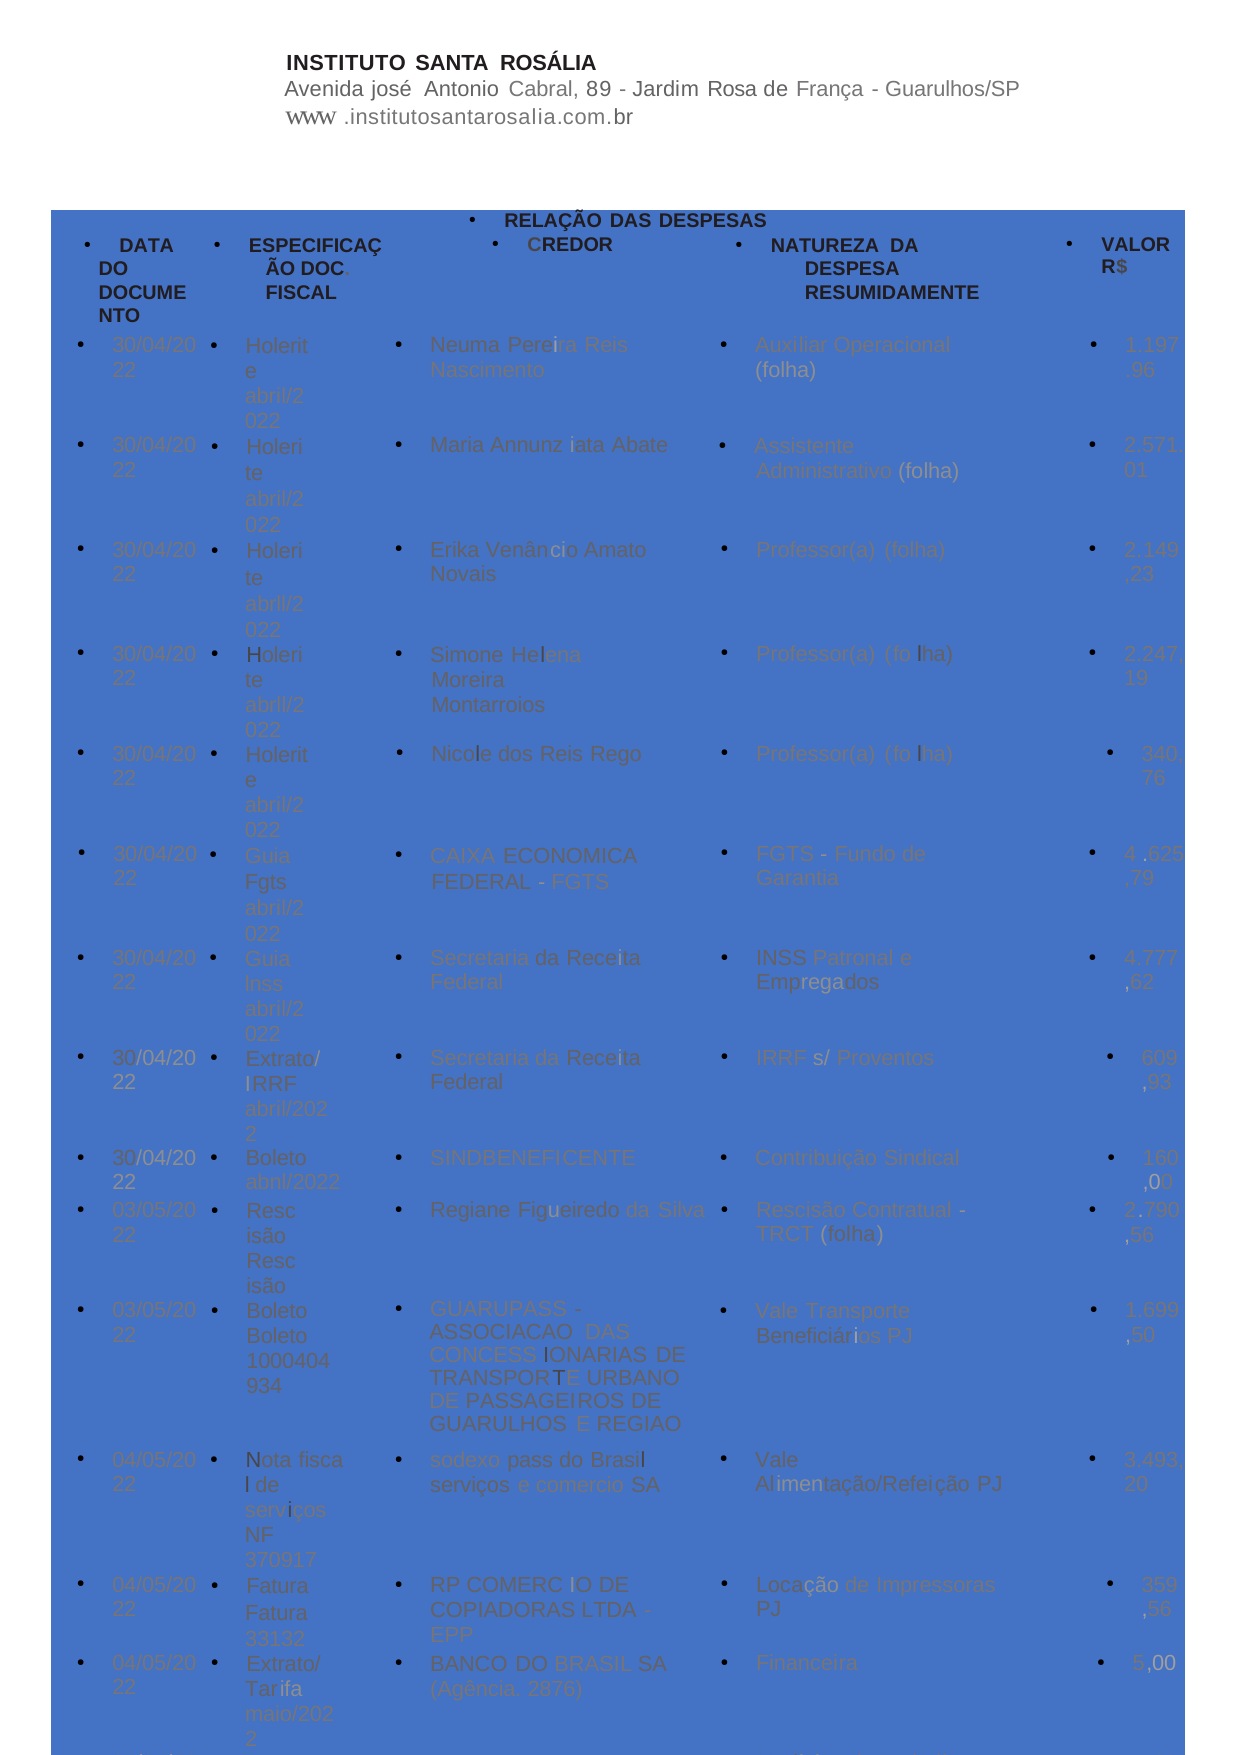

INSTITUTO SANTA ROSÁLIA
Avenida josé Antonio Cabral, 89 - Jardim Rosa de França - Guarulhos/SP
www .institutosantarosalia.com.br
| RELAÇÃO DAS DESPESAS | | | | |
| --- | --- | --- | --- | --- |
| DATA DO DOCUMENTO | ESPECIFICAÇÃO DOC. FISCAL | CREDOR | NATUREZA DA DESPESA RESUMIDAMENTE | VALOR R$ |
| 30/04/2022 | Holerite abril/2022 | Neuma Pereira Reis Nascimento | Auxiliar Operacional (folha) | 1.197.96 |
| 30/04/2022 | Holerite abril/2022 | Maria Annunz iata Abate | Assistente Administrativo (folha) | 2.571.01 |
| 30/04/2022 | Holerite abrll/2022 | Erika Venâncio Amato Novais | Professor(a) (folha) | 2.149,23 |
| 30/04/2022 | Holerite abrll/2022 | Simone Helena Moreira Montarroios | Professor(a) (fo lha) | 2.247,19 |
| 30/04/2022 | Holerite abril/2022 | Nicole dos Reis Rego | Professor(a) (fo lha) | 340,76 |
| 30/04/2022 | Guia Fgts abril/2022 | CAIXA ECONOMICA FEDERAL - FGTS | FGTS - Fundo de Garantia | 4 .625,79 |
| 30/04/2022 | Guia lnss abril/2022 | Secretaria da Receita Federal | INSS Patronal e Empregados | 4.777 ,62 |
| 30/04/2022 | Extrato/IRRF abril/2022 | Secretaria da Receita Federal | IRRF s/ Proventos | 609,93 |
| 30/04/2022 | Boleto abnl/2022 | SINDBENEFICENTE | Contribuição Sindical | 160,00 |
| 03/05/2022 | Rescisão Rescisão | Regiane Figueiredo da Silva | Rescisão Contratual - TRCT (folha) | 2.790,56 |
| 03/05/2022 | Boleto Boleto 1000404934 | GUARUPASS - ASSOCIACAO DAS CONCESS IONARIAS DE TRANSPORTE URBANO DE PASSAGEIROS DE GUARULHOS E REGIAO | Vale Transporte Beneficiários PJ | 1.699,50 |
| 04/05/2022 | Nota fisca l de serviços NF 370917 | sodexo pass do Brasil serviços e comercio SA | Vale Alimentação/Refeição PJ | 3.493,20 |
| 04/05/2022 | Fatura Fatura 33132 | RP COMERC IO DE COPIADORAS LTDA -EPP | Locação de Impressoras PJ | 359 ,56 |
| 04/05/2022 | Extrato/Tarifa maio/2022 | BANCO DO BRASIL SA (Agência. 2876) | Financeira | 5,00 |
| 05/05/2022 | Nota fiscal de serviços NF6184 | EVYDENCE MEDICINA DO TRABALHO EIRELI | Medicina do Trabalho | 90,00 |
| 05/05/2022 | Boleto Boleto100040535 5 | GUARUPASS ·ASSOCIACAO DAS CONCESSIONARIAS DE TRANSPORTE URBANO DE PASSAGEIROS DE GUARULHOS E REGIAO | Vale Transporte Beneficiár ios PJ | 566,50 |
| 06/05/2022 | Boleto Boleto 1000405454 | GUARUPASS - ASSOCIACAO DAS CONCESSIONARIAS DE TRA NSPORTE URBANO DE PASSAGEIROS DE GUARULHOS E REGIAO | Vale Transporte Beneficiários PJ | 283,25 |
| 14/05/2022 | Fatura maio/2022 | CIA DE SANEAMENTO BASICO DO ESTADO DE SAO PAULO SABESP | Àgua e Esgoto | 1.659,88 |
p;;,, lfl/ J